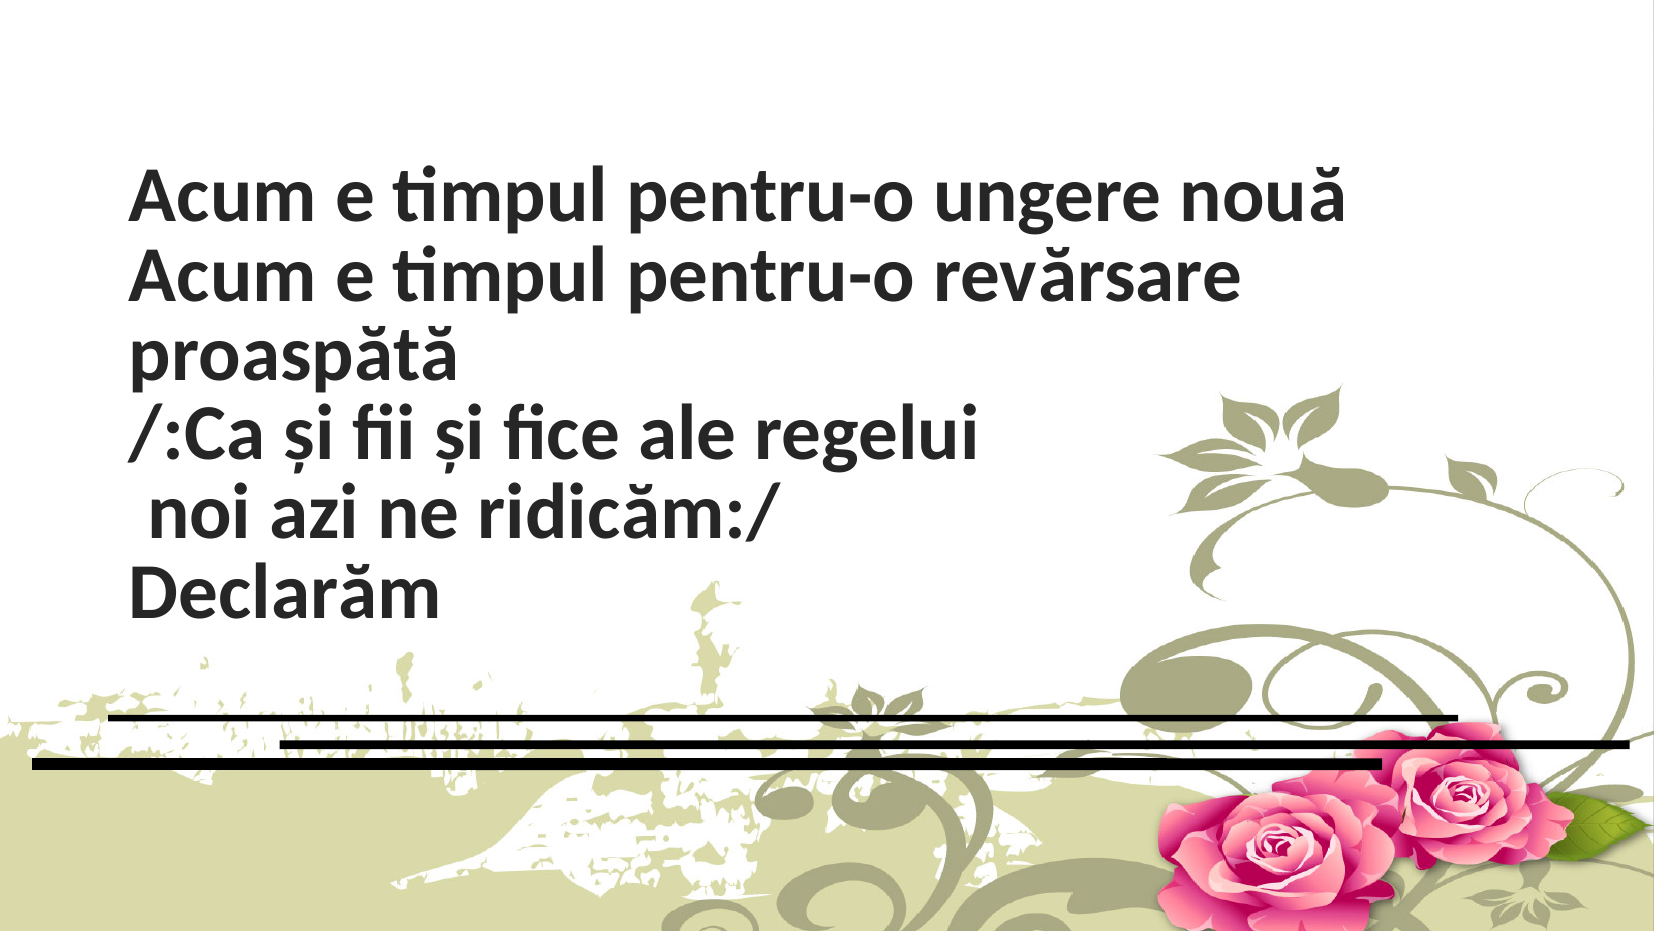

Acum e timpul pentru-o ungere nouă
Acum e timpul pentru-o revărsare proaspătă
/:Ca și fii și fice ale regelui
 noi azi ne ridicăm:/
Declarăm